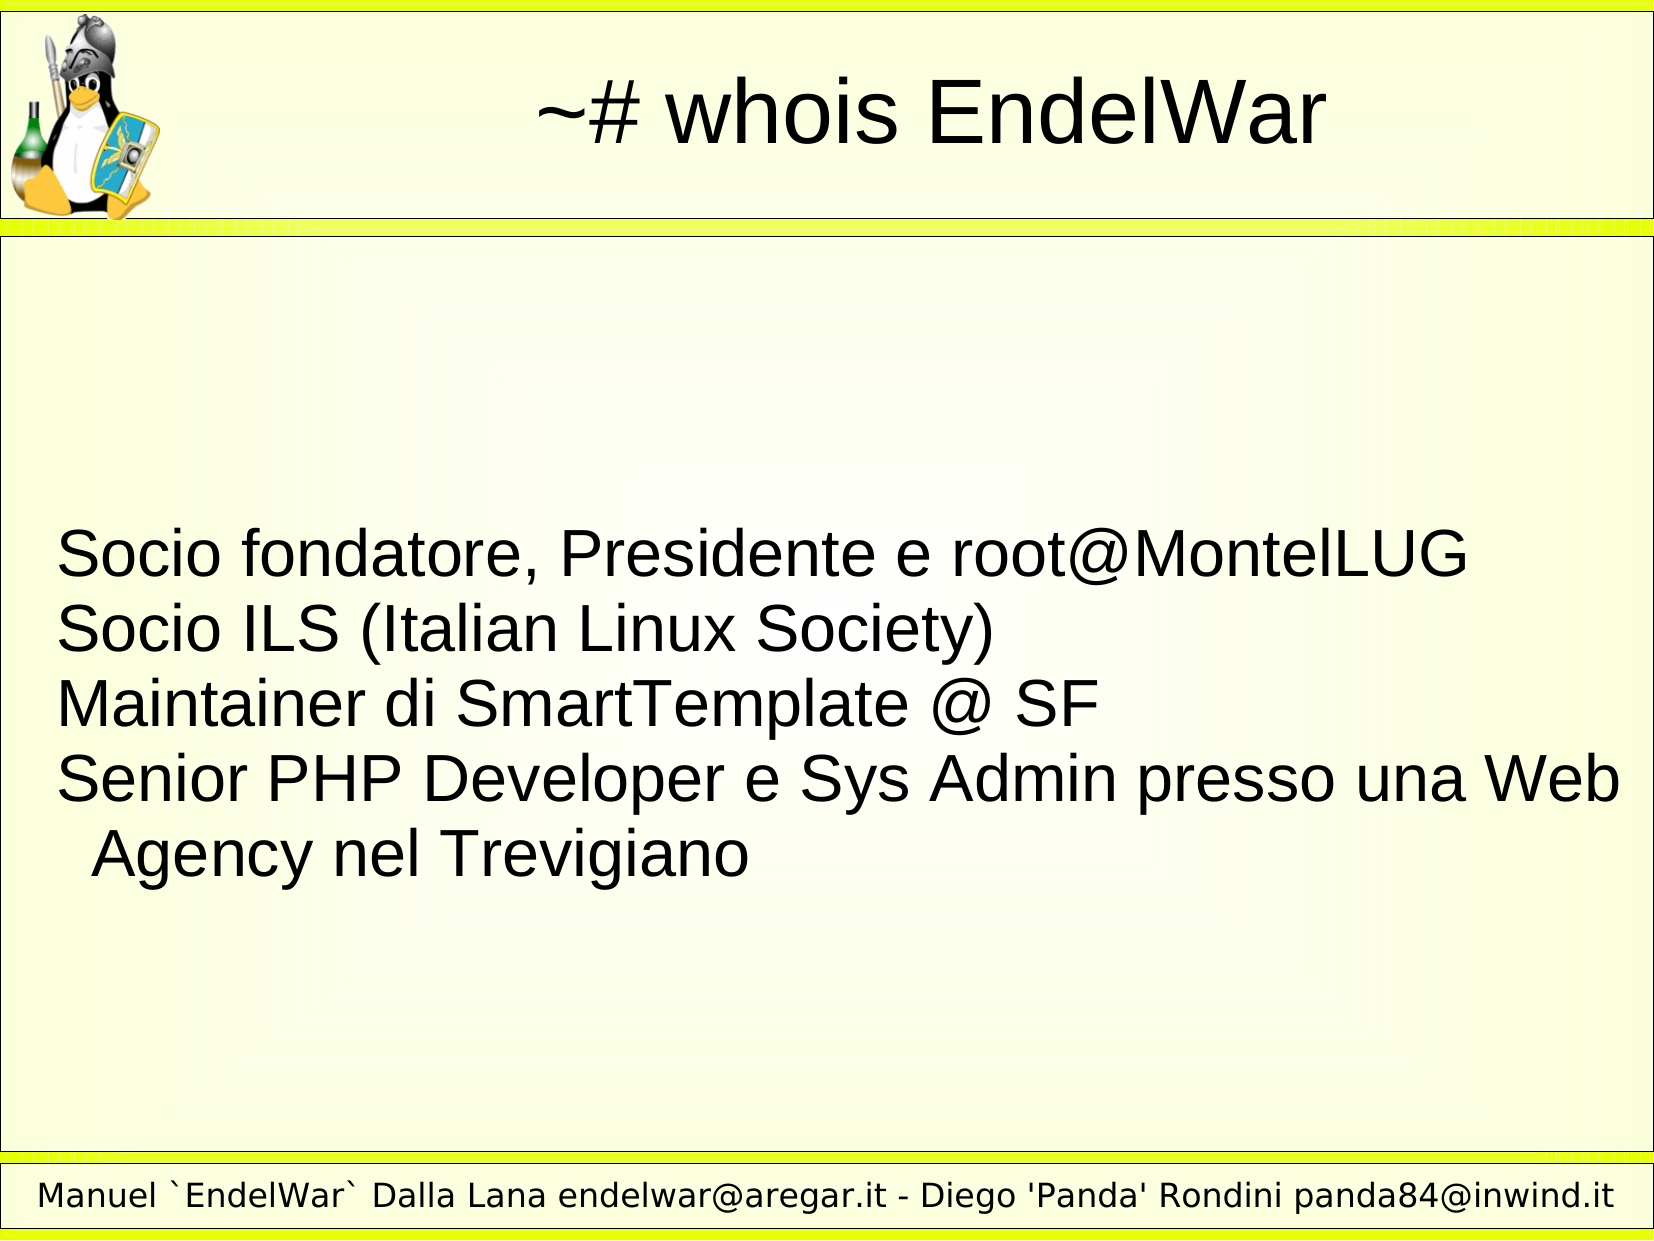

# ~# whois EndelWar
Socio fondatore, Presidente e root@MontelLUG
Socio ILS (Italian Linux Society)
Maintainer di SmartTemplate @ SF
Senior PHP Developer e Sys Admin presso una Web Agency nel Trevigiano